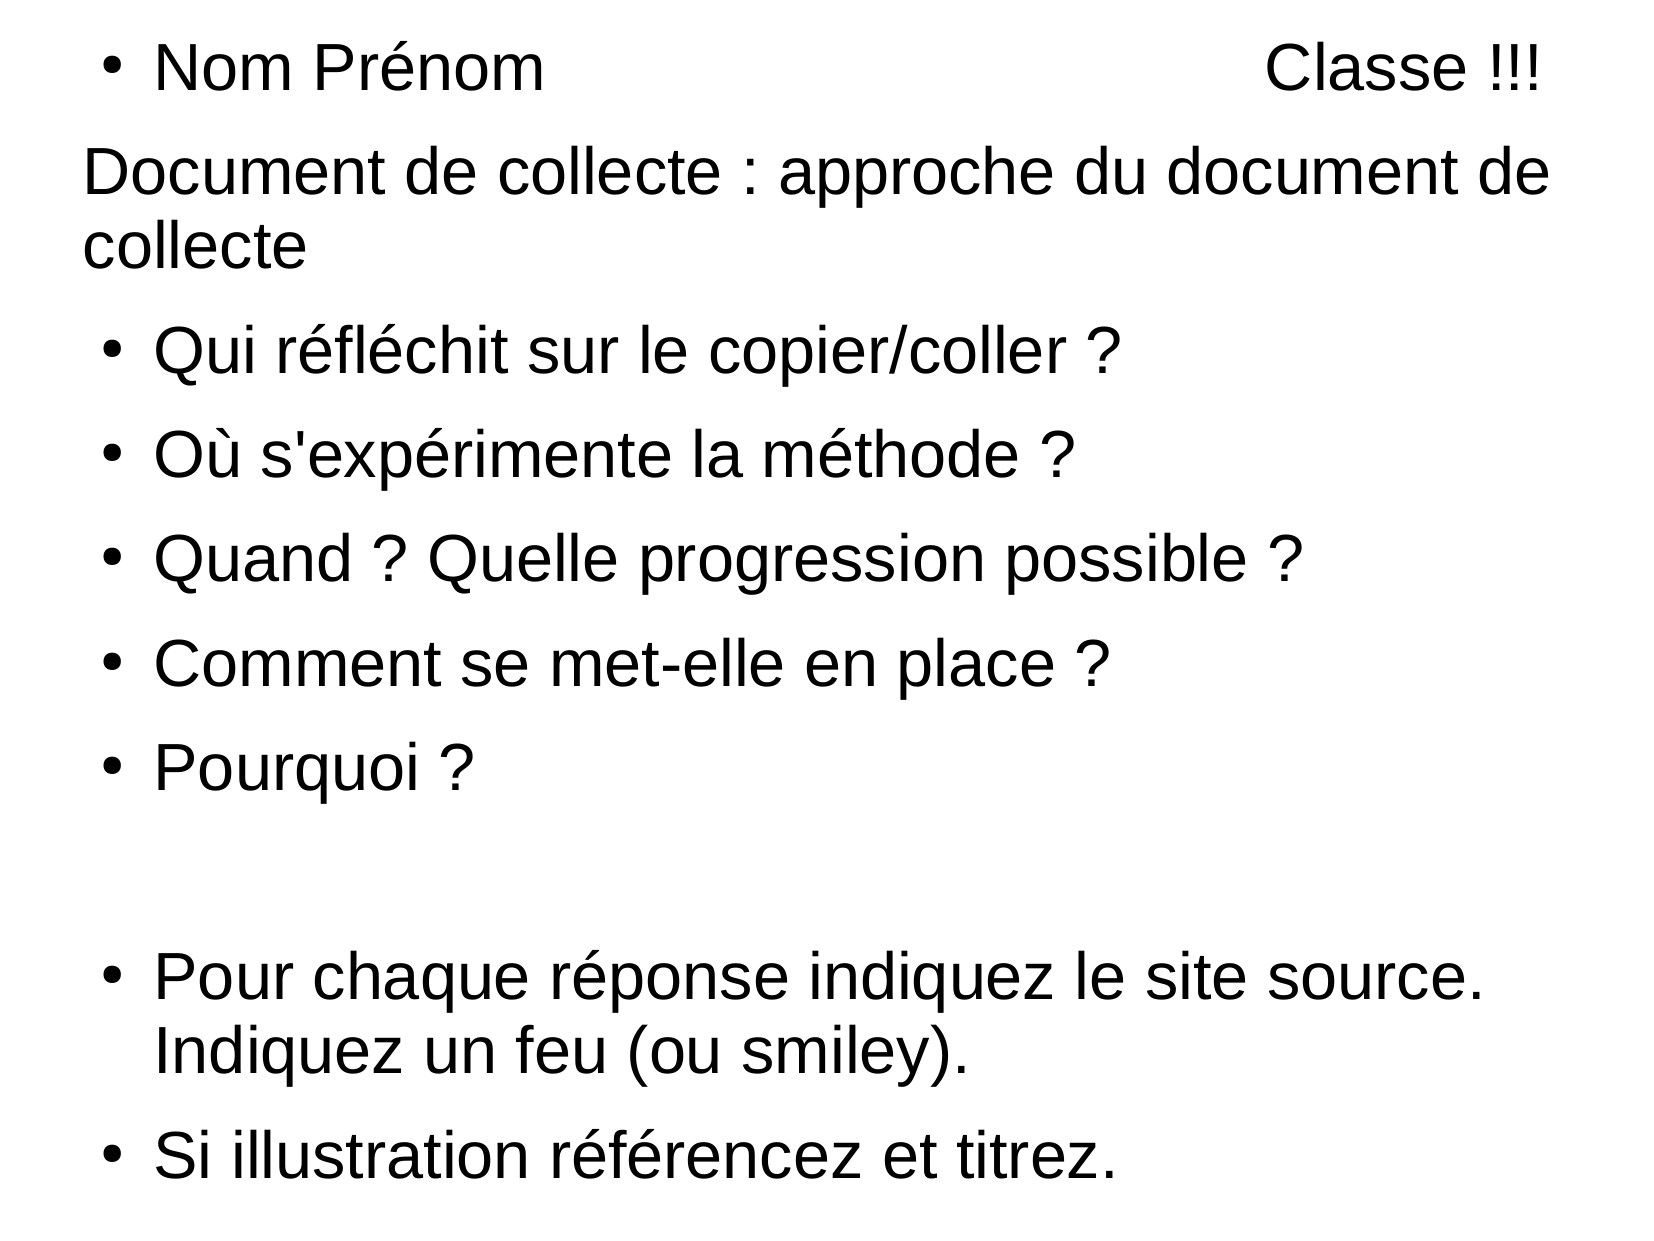

# Nom Prénom Classe !!!
Document de collecte : approche du document de collecte
Qui réfléchit sur le copier/coller ?
Où s'expérimente la méthode ?
Quand ? Quelle progression possible ?
Comment se met-elle en place ?
Pourquoi ?
Pour chaque réponse indiquez le site source. Indiquez un feu (ou smiley).
Si illustration référencez et titrez.